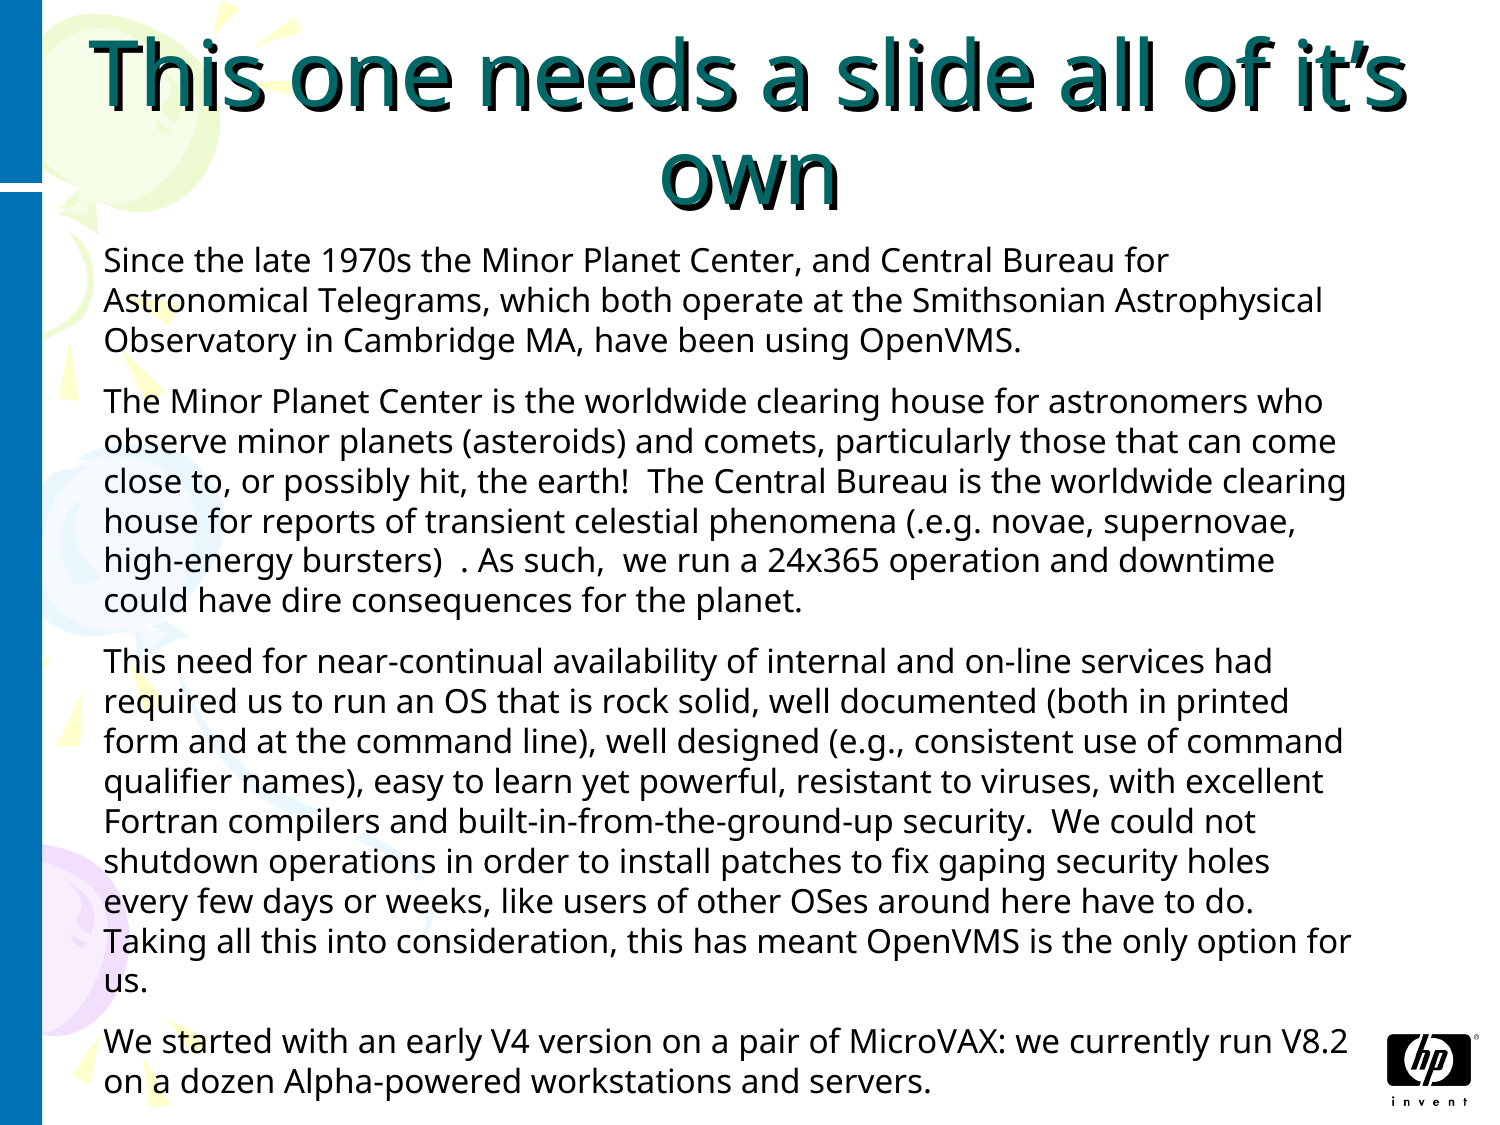

# This one needs a slide all of it’s own
Since the late 1970s the Minor Planet Center, and Central Bureau for Astronomical Telegrams, which both operate at the Smithsonian Astrophysical Observatory in Cambridge MA, have been using OpenVMS.
The Minor Planet Center is the worldwide clearing house for astronomers who observe minor planets (asteroids) and comets, particularly those that can come close to, or possibly hit, the earth! The Central Bureau is the worldwide clearing house for reports of transient celestial phenomena (.e.g. novae, supernovae, high-energy bursters) . As such, we run a 24x365 operation and downtime could have dire consequences for the planet.
This need for near-continual availability of internal and on-line services had required us to run an OS that is rock solid, well documented (both in printed form and at the command line), well designed (e.g., consistent use of command qualifier names), easy to learn yet powerful, resistant to viruses, with excellent Fortran compilers and built-in-from-the-ground-up security. We could not shutdown operations in order to install patches to fix gaping security holes every few days or weeks, like users of other OSes around here have to do. Taking all this into consideration, this has meant OpenVMS is the only option for us.
We started with an early V4 version on a pair of MicroVAX: we currently run V8.2 on a dozen Alpha-powered workstations and servers.